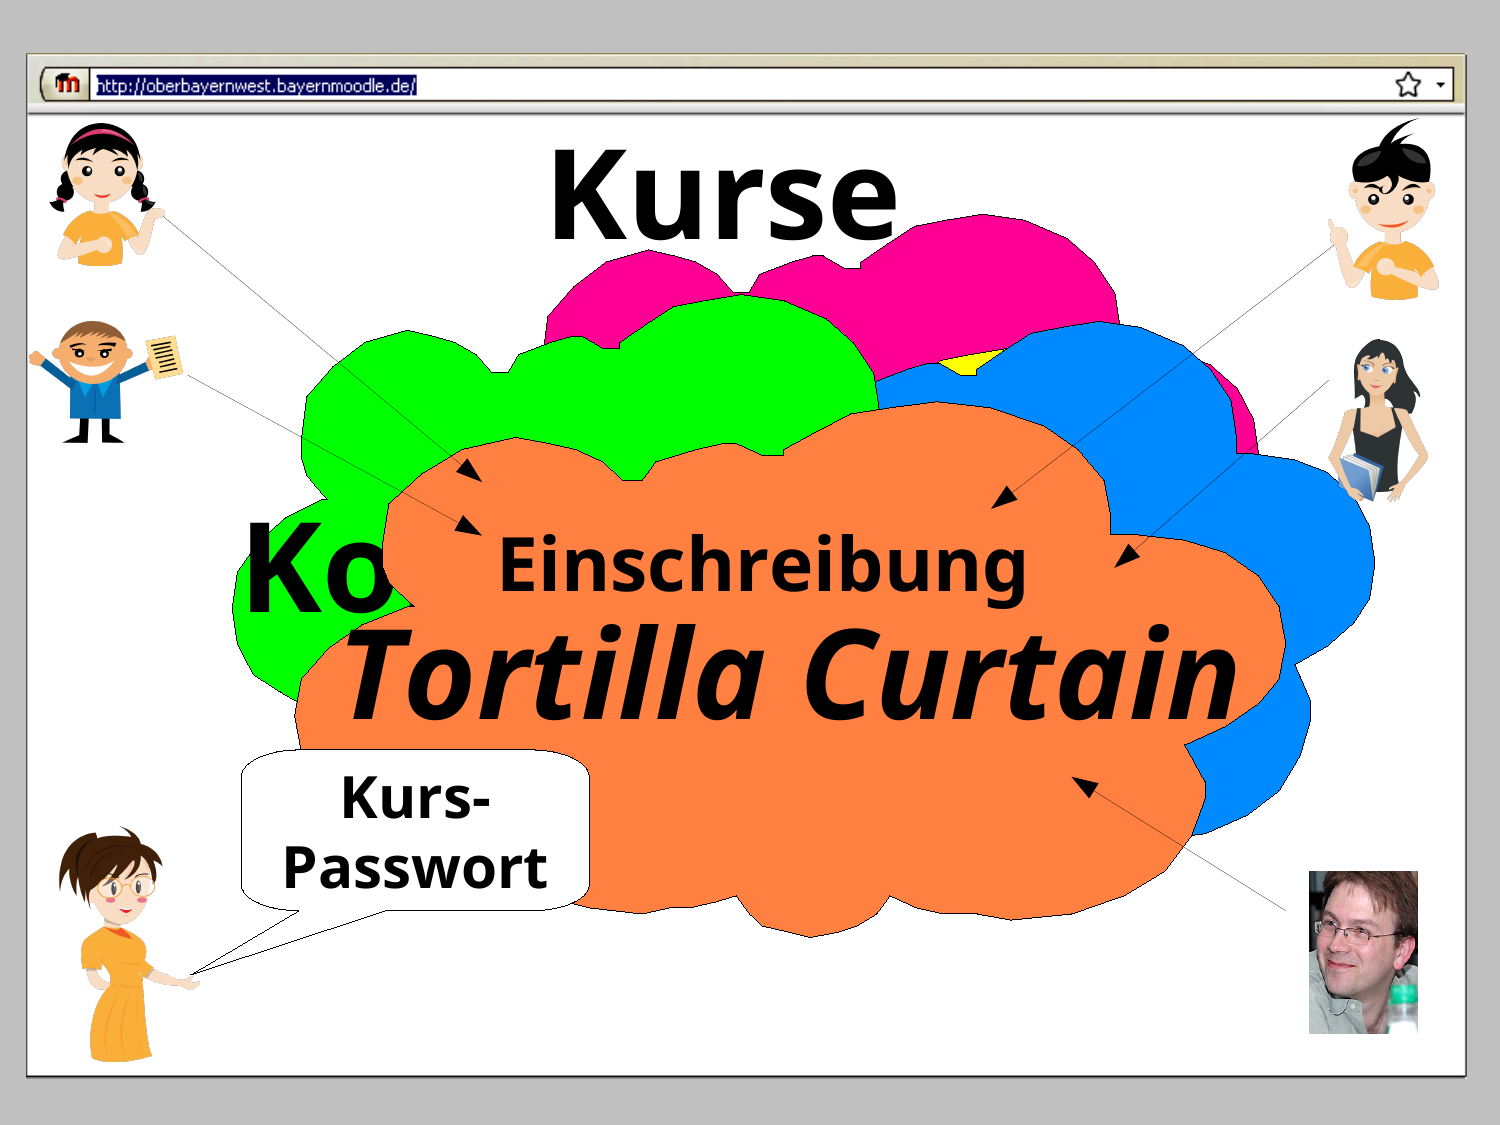

Kurse
Einschreibung
Faust
Konjugation
Zufall
Vererbung
Tortilla Curtain
Kurs-Passwort